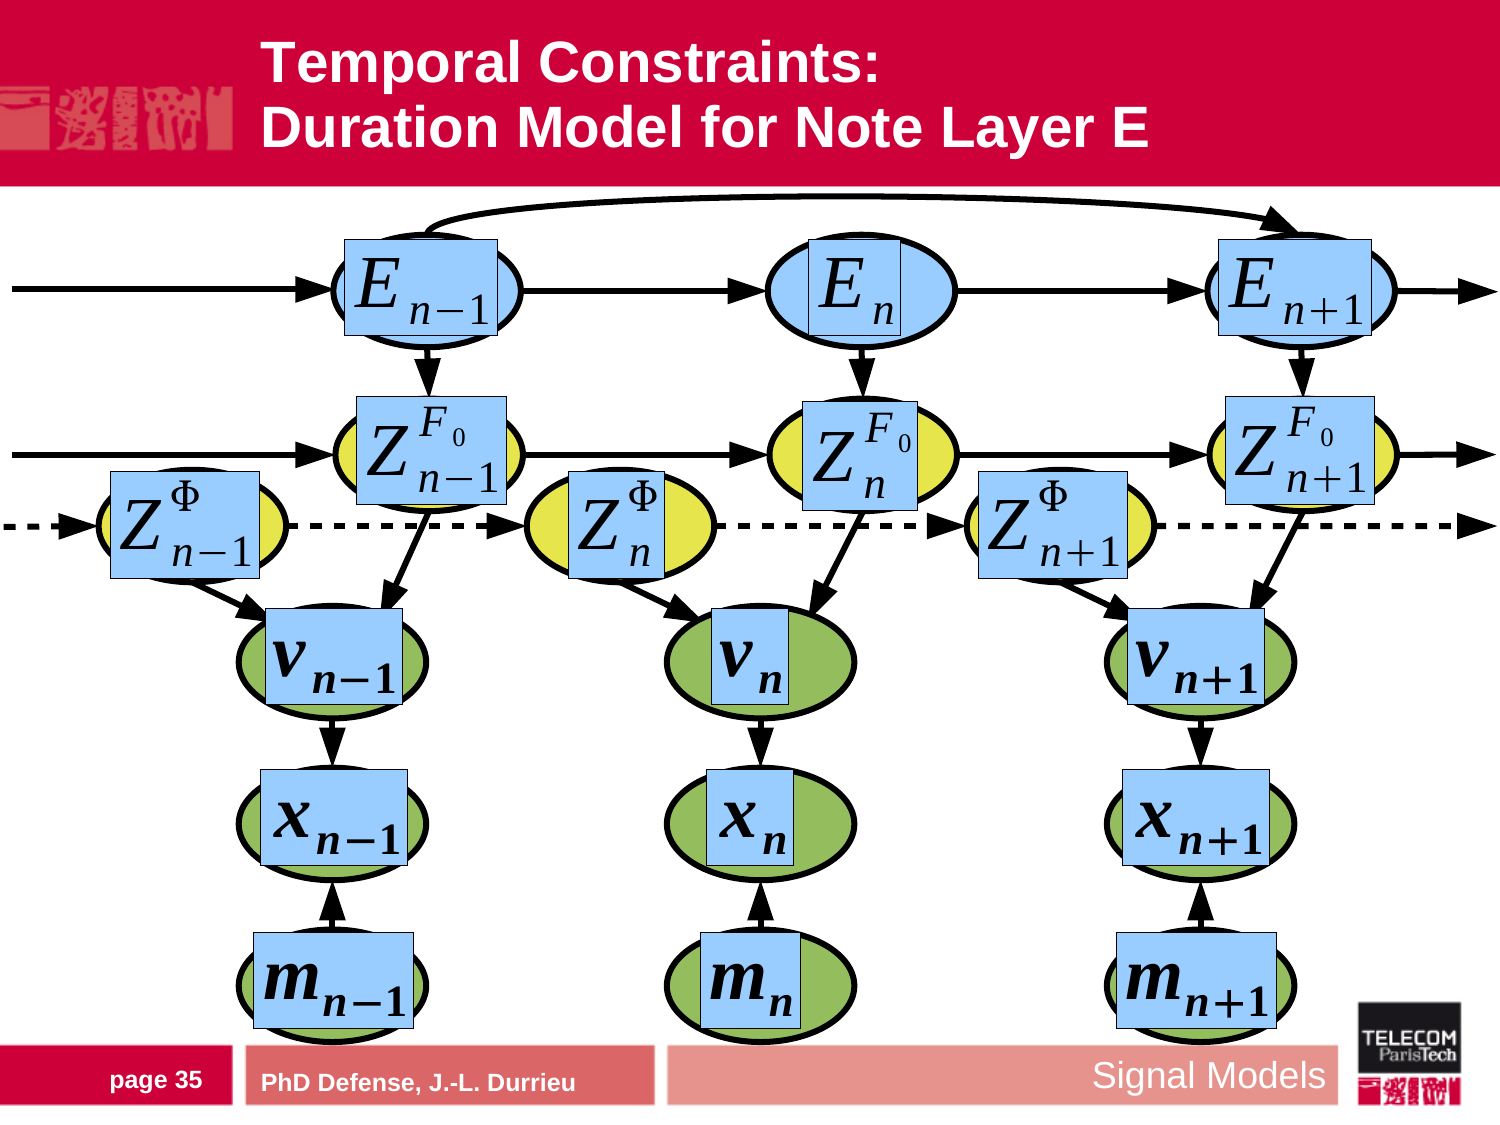

# Temporal Constraints: Duration Model for Note Layer E
Signal Models
35